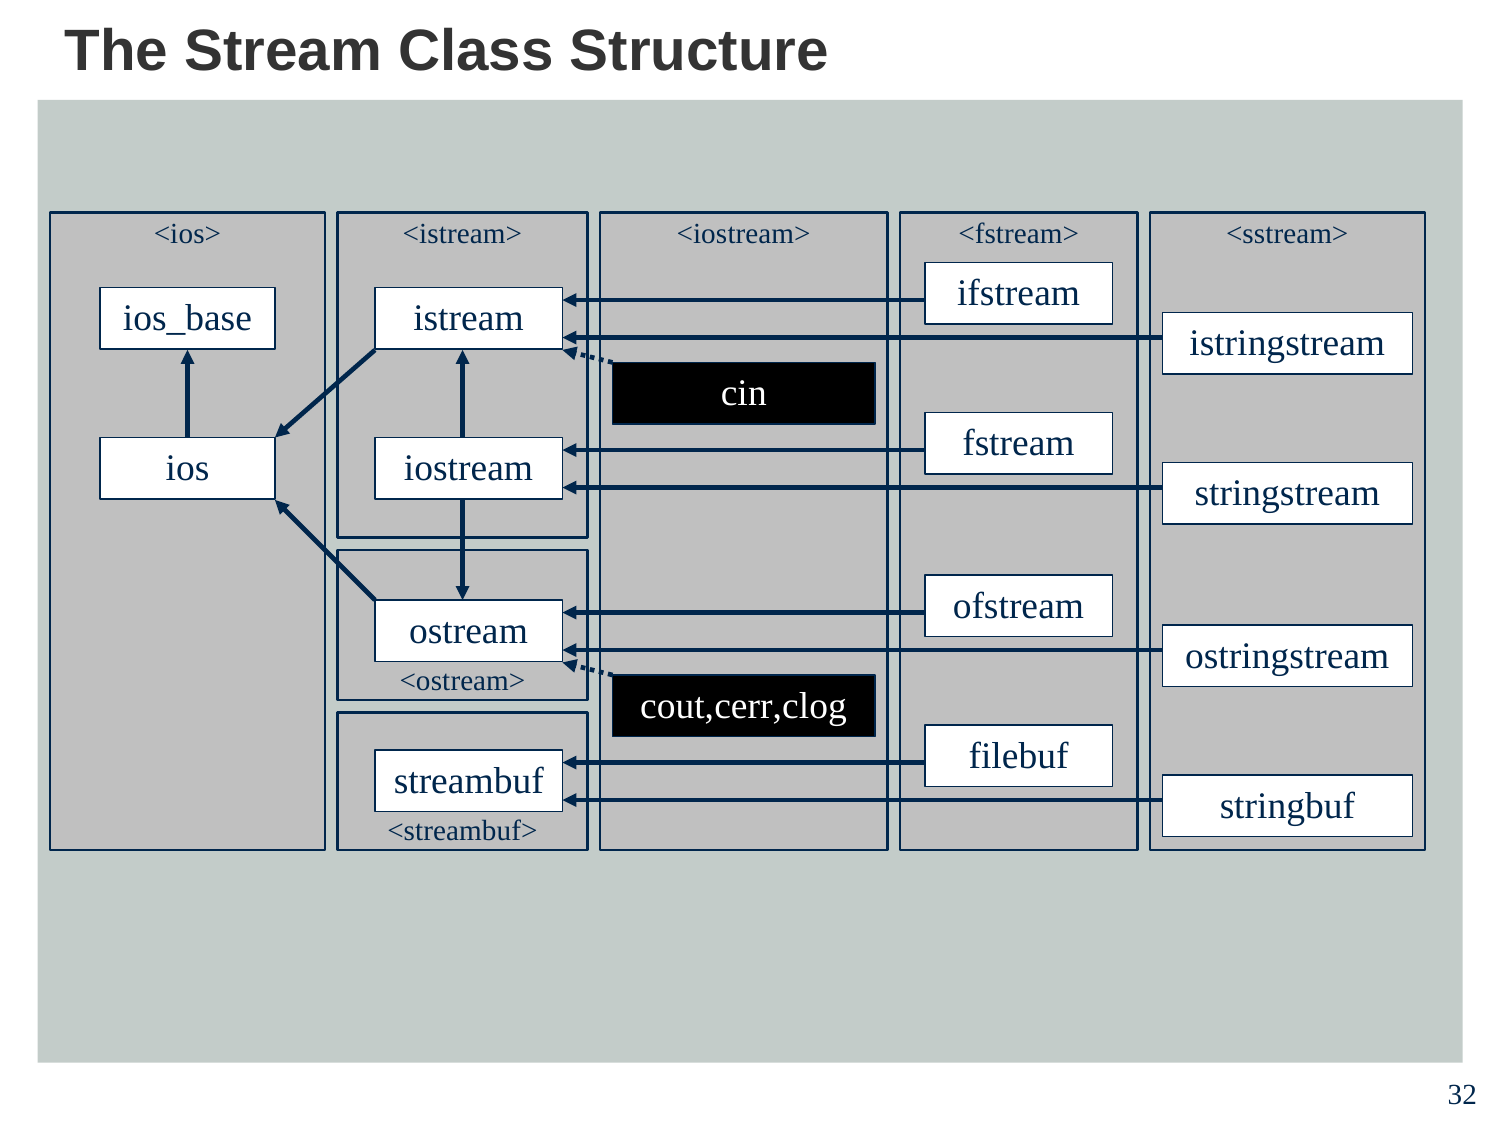

The Stream Class Structure
#
<ios>
<istream>
<iostream>
<fstream>
<sstream>
ifstream
ios_base
istream
istringstream
cin
fstream
ios
iostream
stringstream
<ostream>
ofstream
ostream
ostringstream
cout,cerr,clog
<streambuf>
filebuf
streambuf
stringbuf